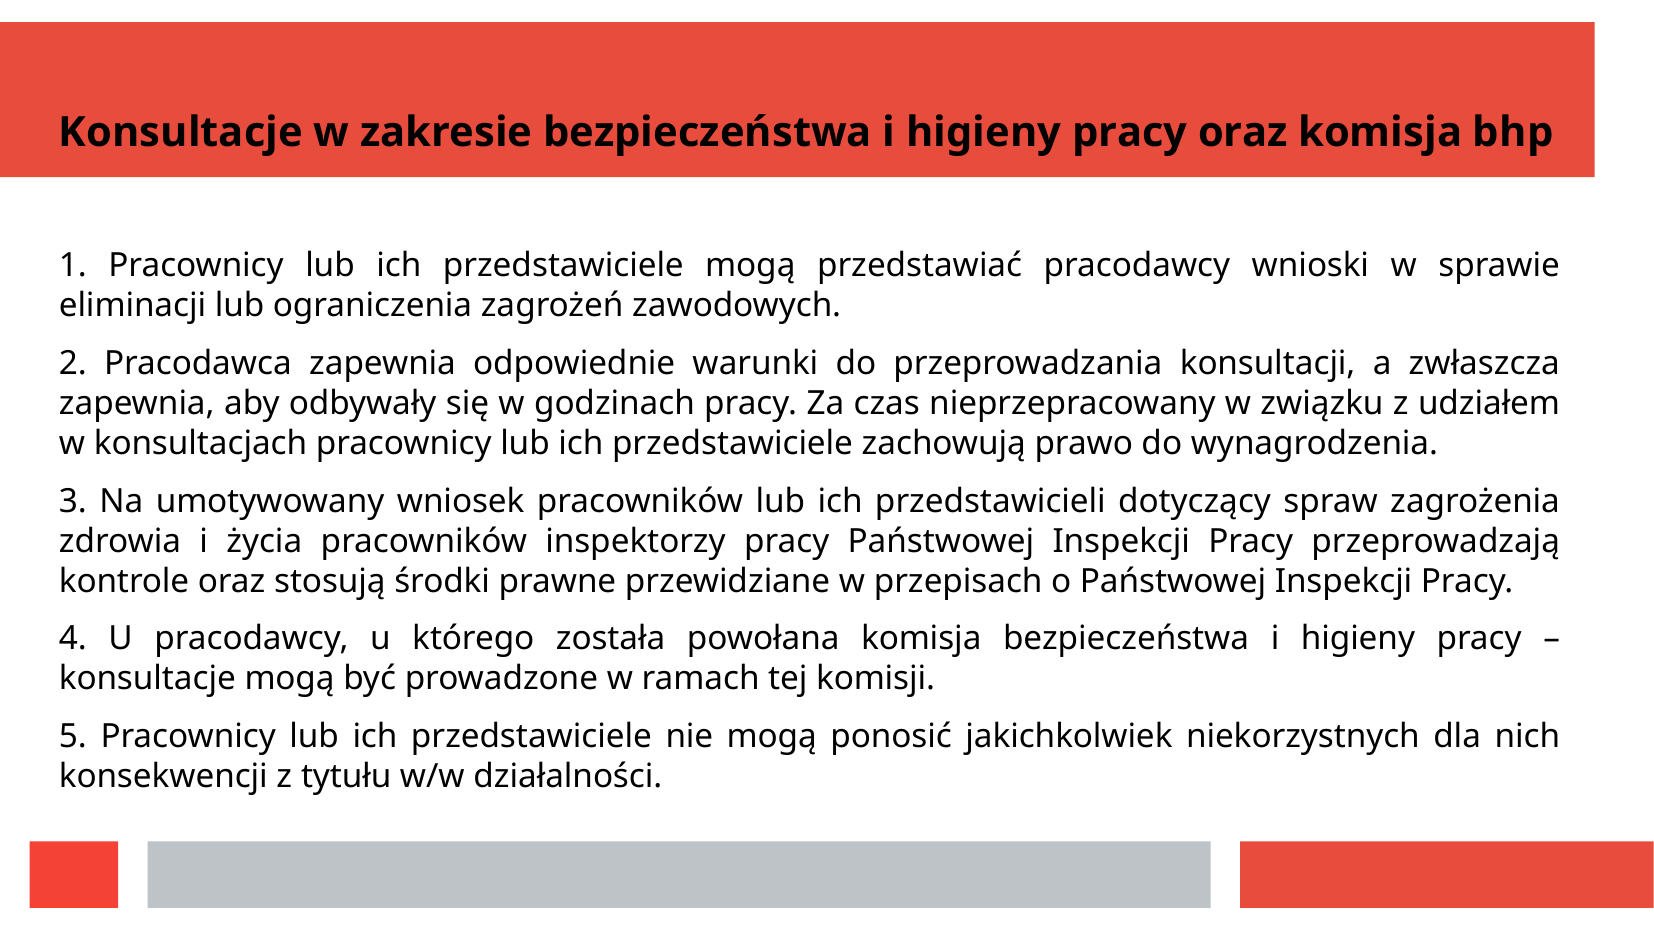

# Konsultacje w zakresie bezpieczeństwa i higieny pracy oraz komisja bhp
1. Pracownicy lub ich przedstawiciele mogą przedstawiać pracodawcy wnioski w sprawie eliminacji lub ograniczenia zagrożeń zawodowych.
2. Pracodawca zapewnia odpowiednie warunki do przeprowadzania konsultacji, a zwłaszcza zapewnia, aby odbywały się w godzinach pracy. Za czas nieprzepracowany w związku z udziałem w konsultacjach pracownicy lub ich przedstawiciele zachowują prawo do wynagrodzenia.
3. Na umotywowany wniosek pracowników lub ich przedstawicieli dotyczący spraw zagrożenia zdrowia i życia pracowników inspektorzy pracy Państwowej Inspekcji Pracy przeprowadzają kontrole oraz stosują środki prawne przewidziane w przepisach o Państwowej Inspekcji Pracy.
4. U pracodawcy, u którego została powołana komisja bezpieczeństwa i higieny pracy – konsultacje mogą być prowadzone w ramach tej komisji.
5. Pracownicy lub ich przedstawiciele nie mogą ponosić jakichkolwiek niekorzystnych dla nich konsekwencji z tytułu w/w działalności.